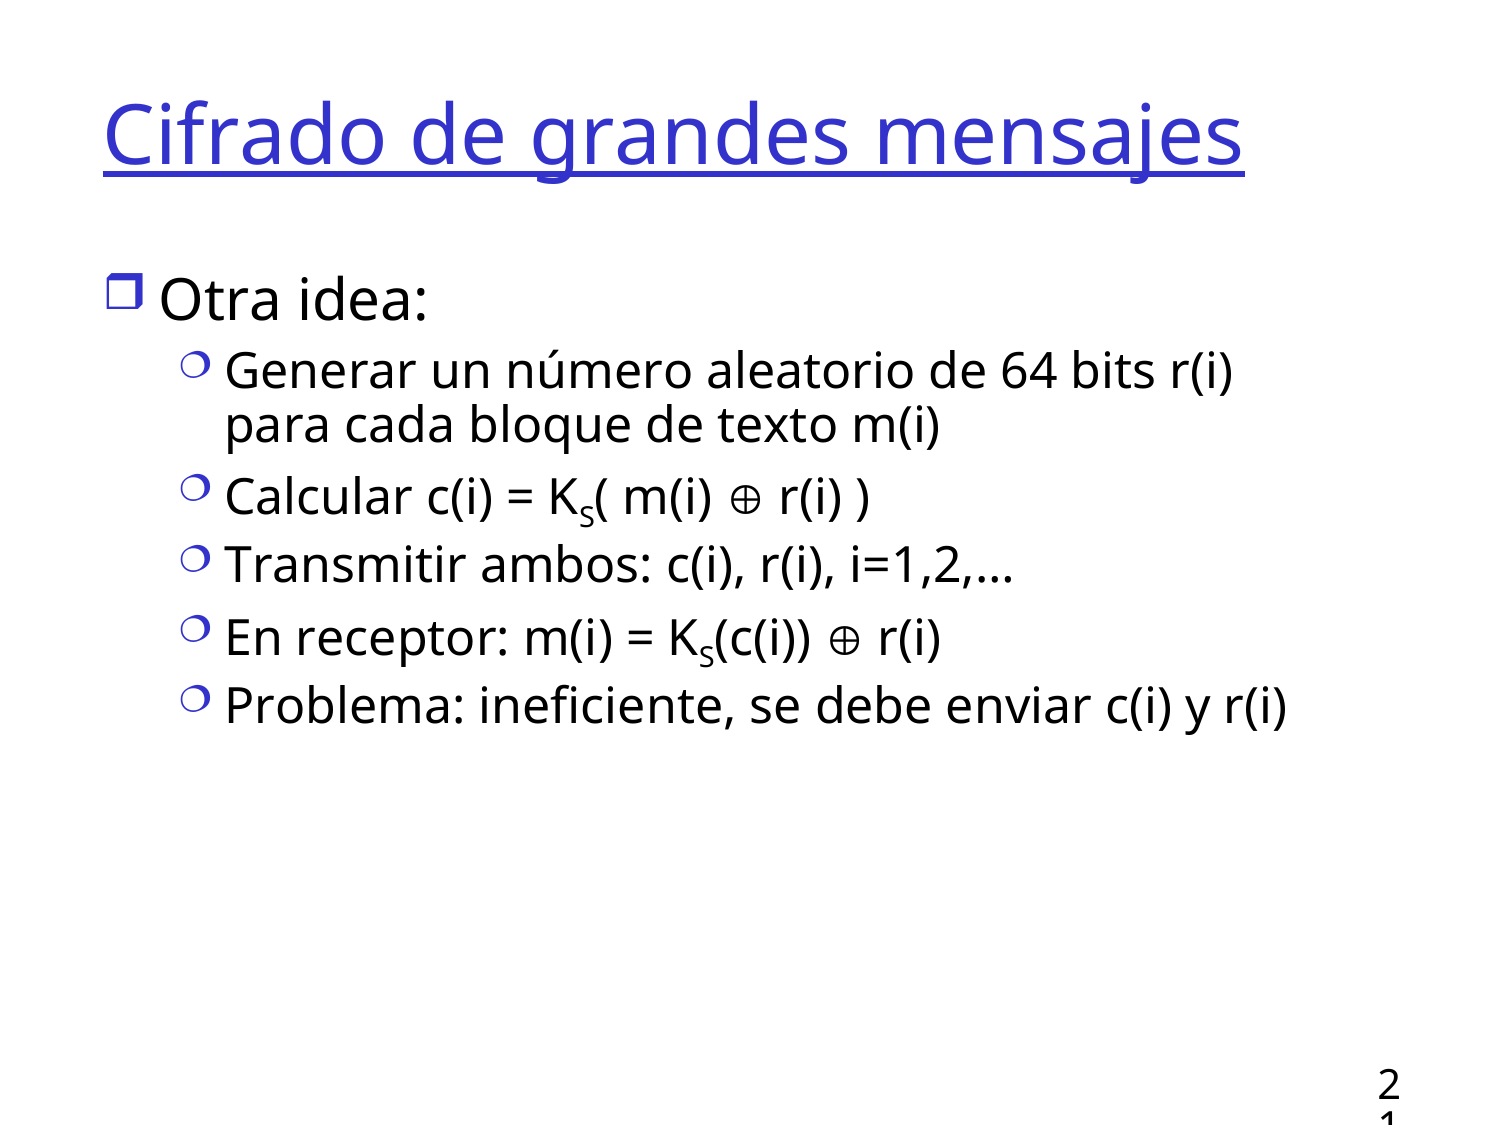

# Cifrado de grandes mensajes
Otra idea:
Generar un número aleatorio de 64 bits r(i) para cada bloque de texto m(i)
Calcular c(i) = KS( m(i)  r(i) )
Transmitir ambos: c(i), r(i), i=1,2,…
En receptor: m(i) = KS(c(i))  r(i)
Problema: ineficiente, se debe enviar c(i) y r(i)
21